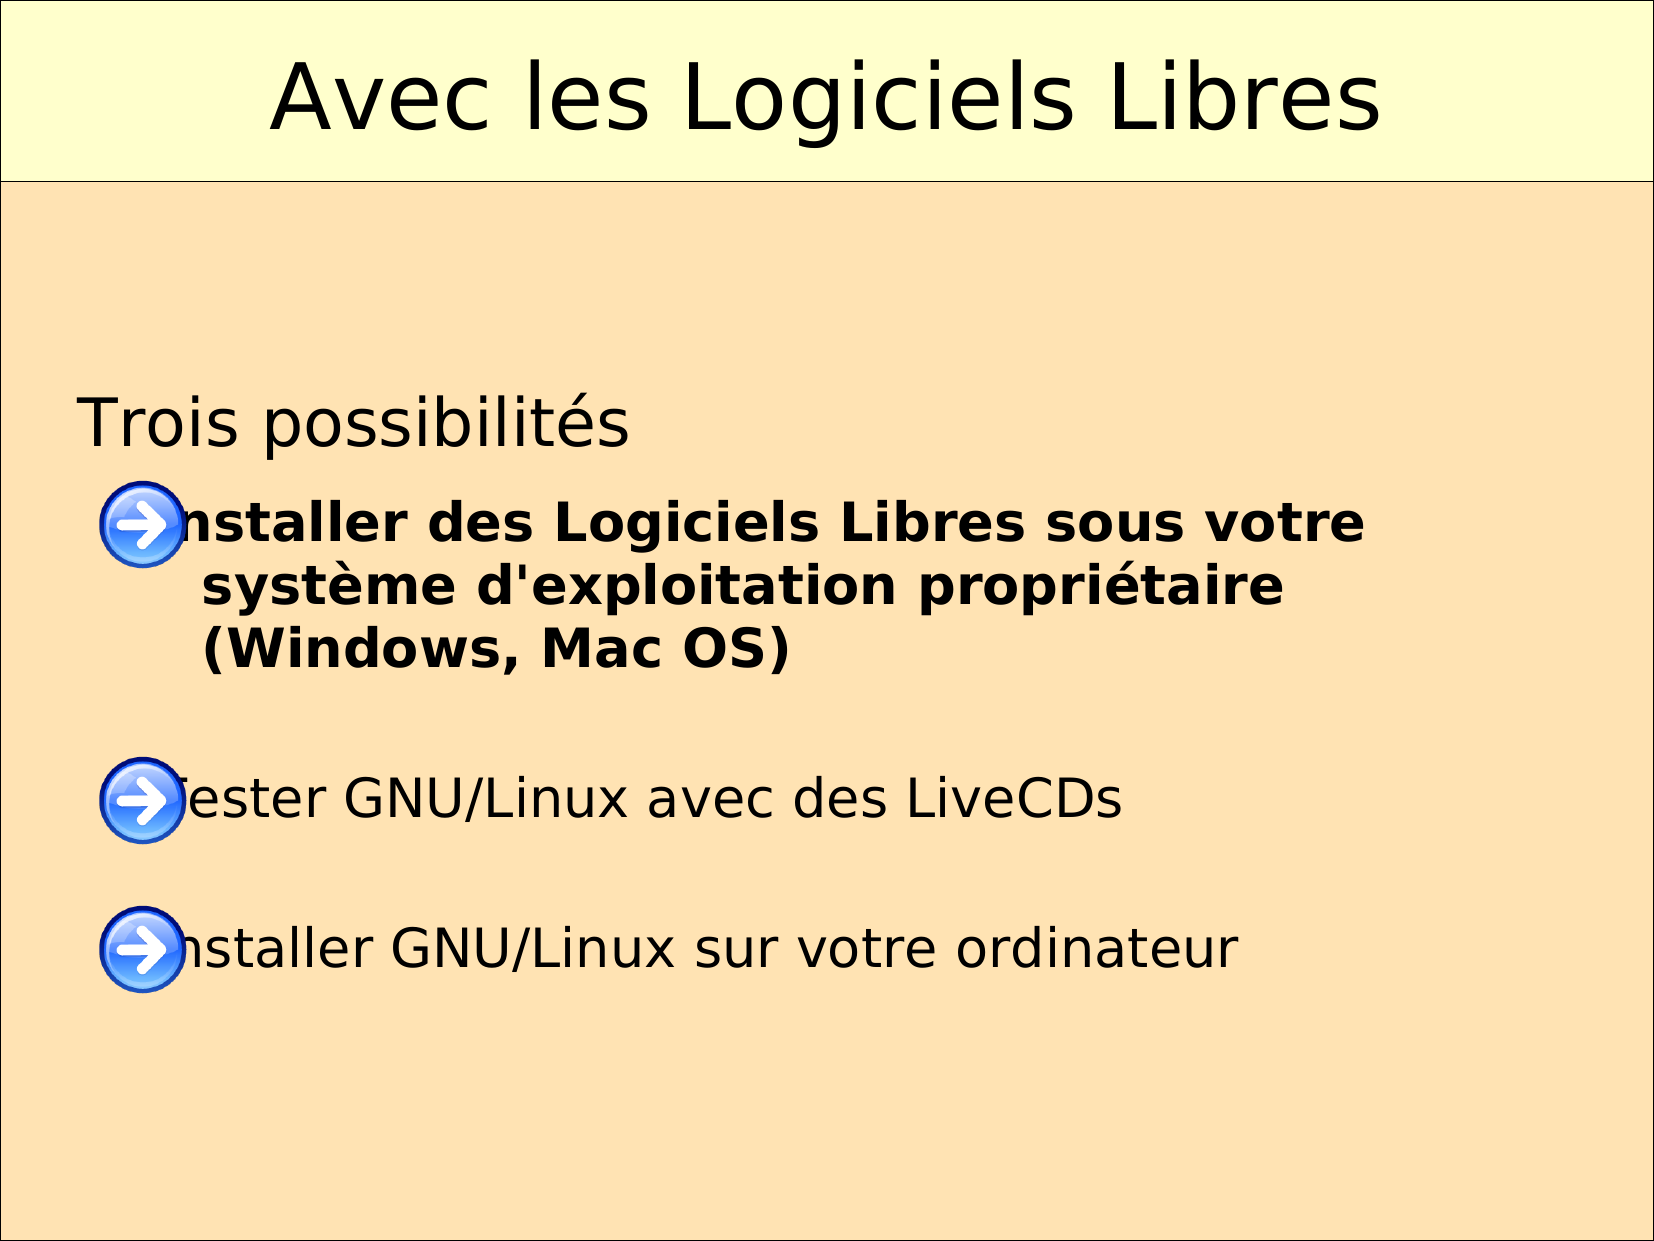

# Avec les Logiciels Libres
Trois possibilités
Installer des Logiciels Libres sous votre système d'exploitation propriétaire (Windows, Mac OS)
Tester GNU/Linux avec des LiveCDs
Installer GNU/Linux sur votre ordinateur